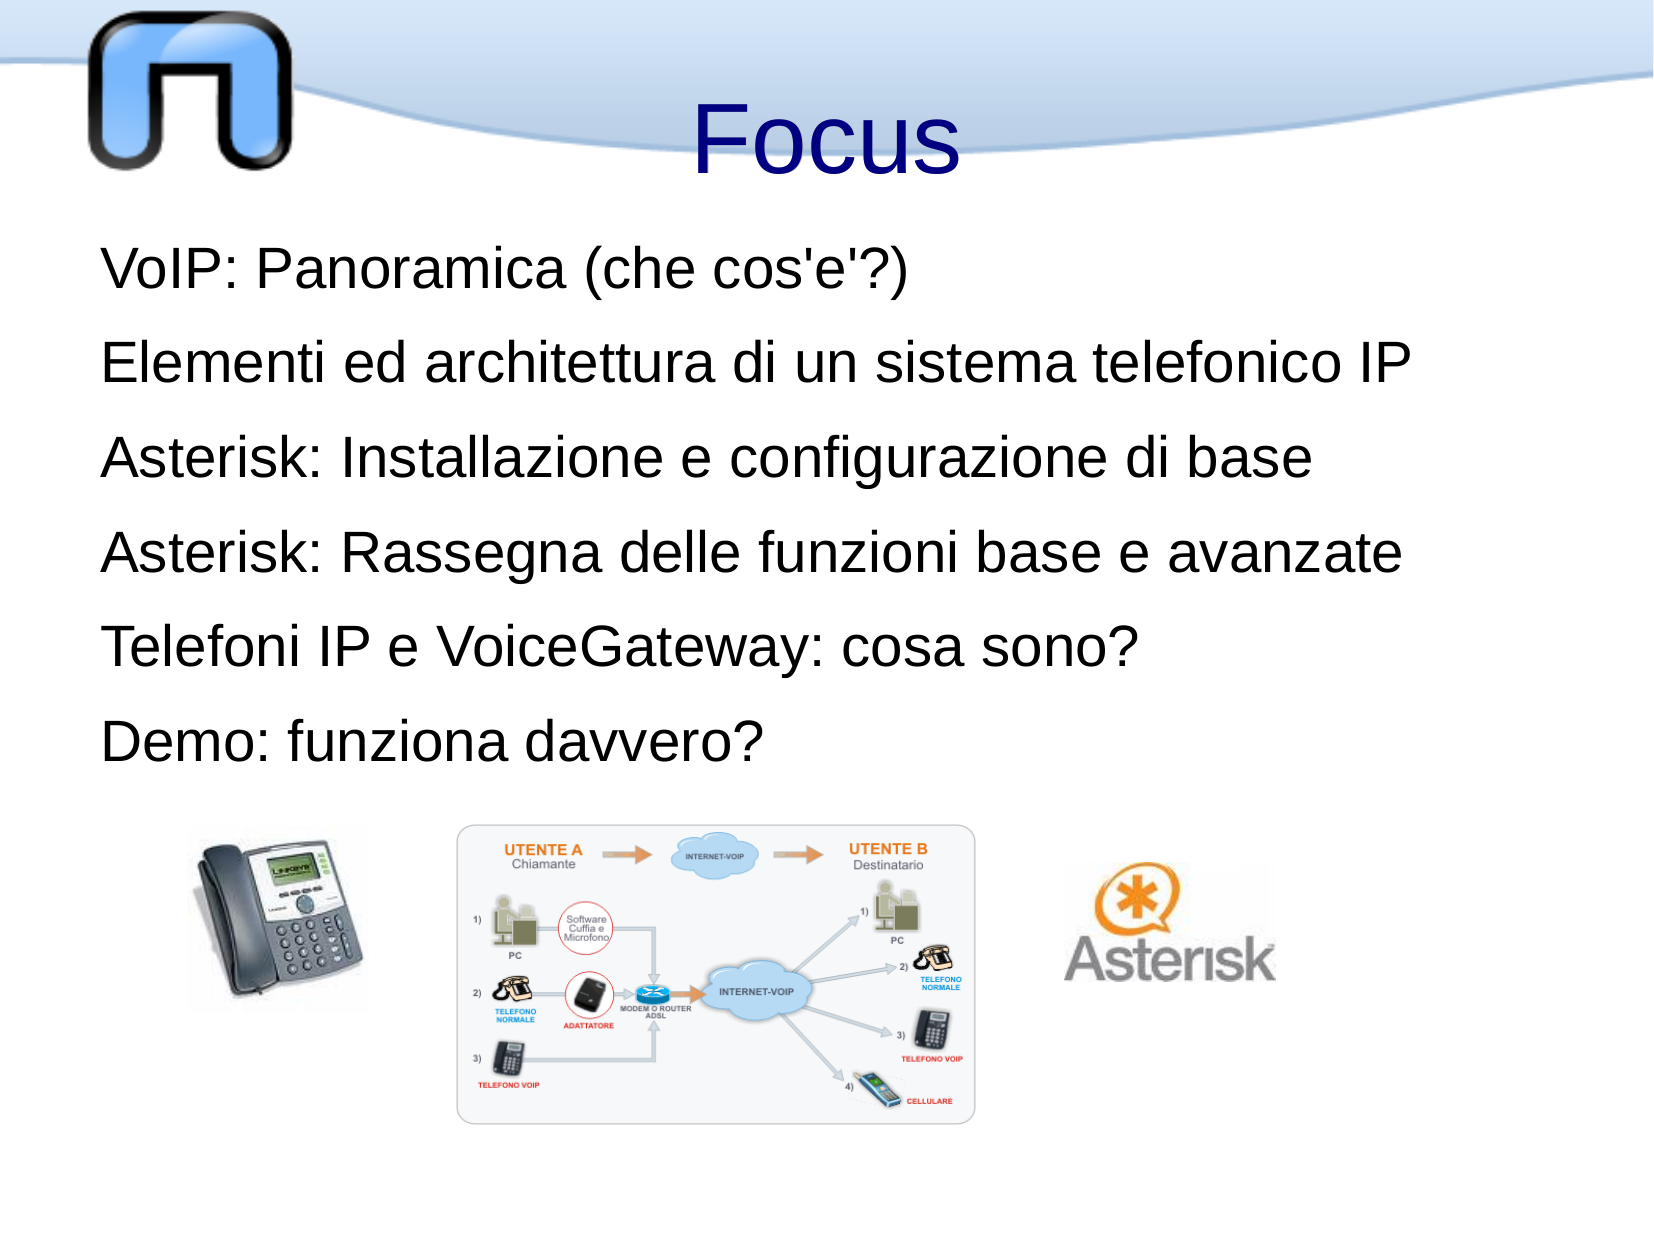

# Focus
VoIP: Panoramica (che cos'e'?)
Elementi ed architettura di un sistema telefonico IP
Asterisk: Installazione e configurazione di base
Asterisk: Rassegna delle funzioni base e avanzate
Telefoni IP e VoiceGateway: cosa sono?
Demo: funziona davvero?